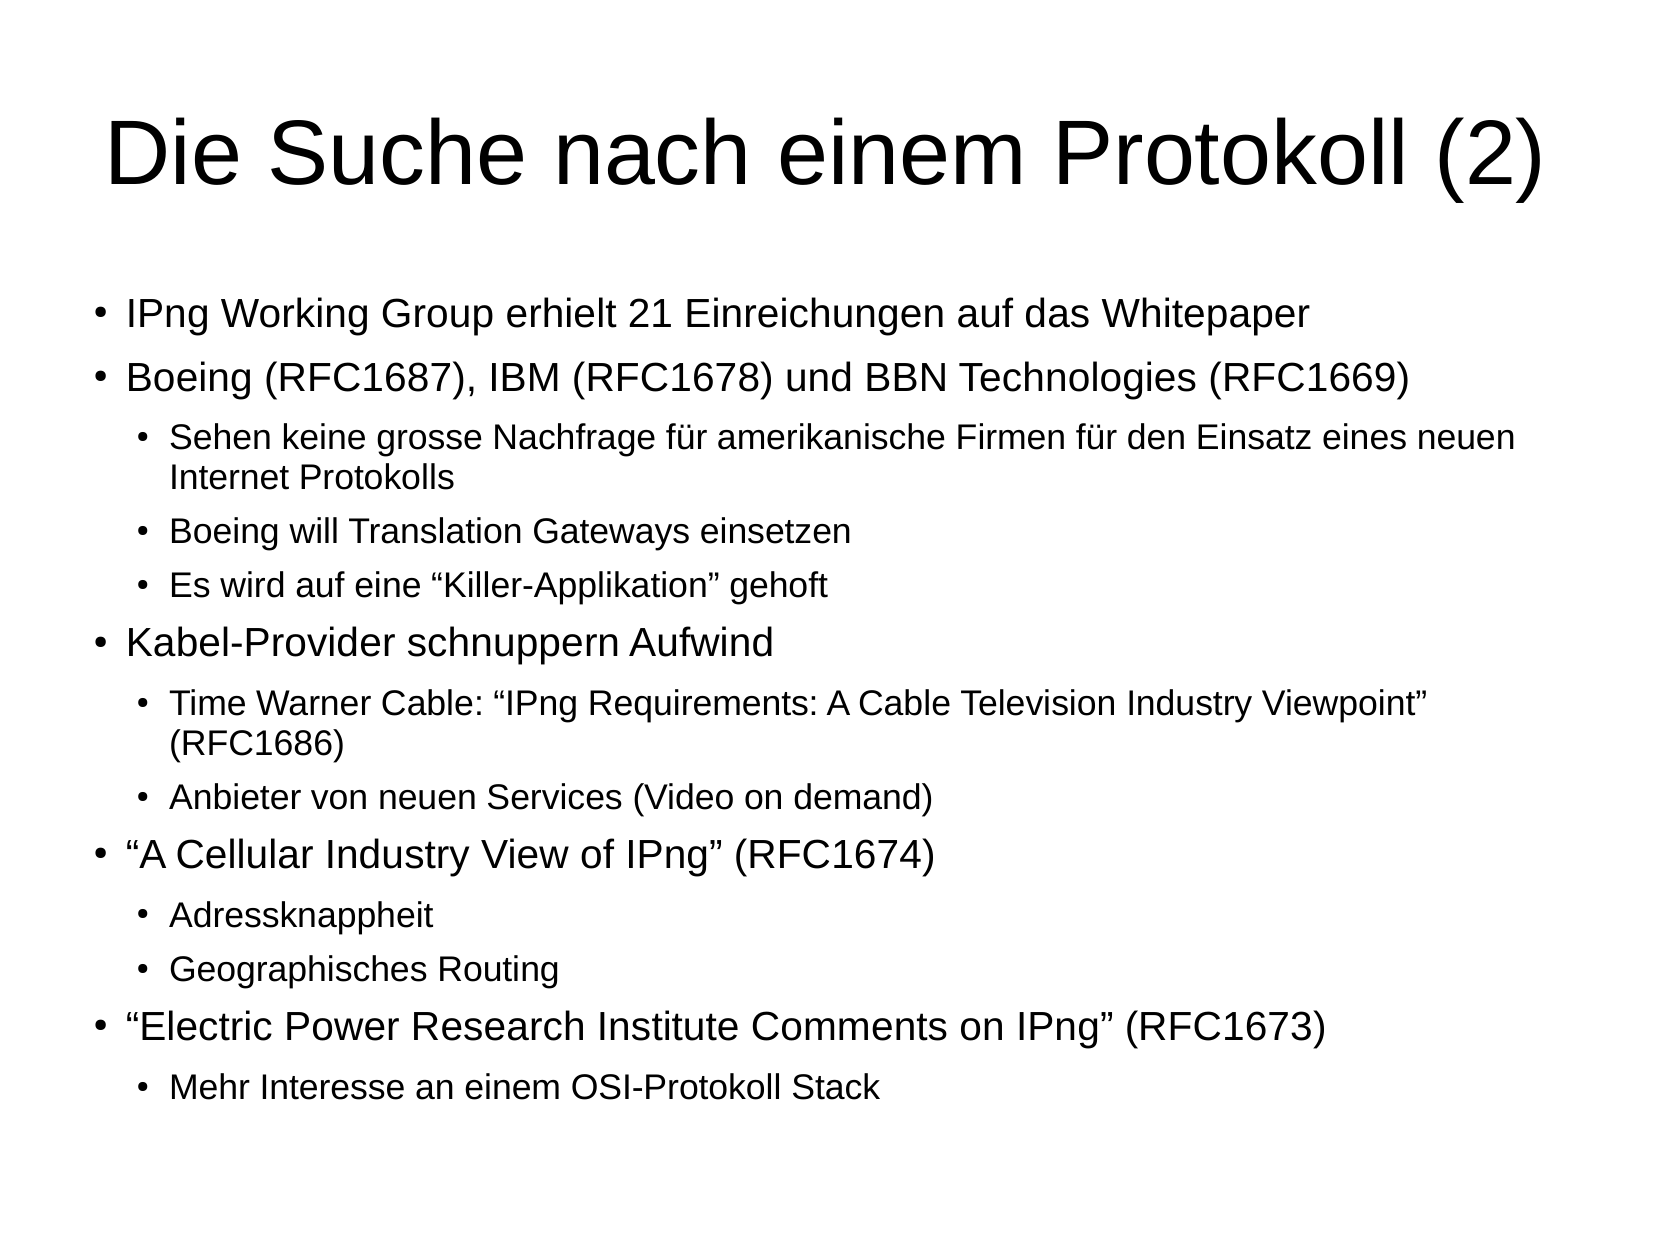

# Die Suche nach einem Protokoll (2)
IPng Working Group erhielt 21 Einreichungen auf das Whitepaper
Boeing (RFC1687), IBM (RFC1678) und BBN Technologies (RFC1669)
Sehen keine grosse Nachfrage für amerikanische Firmen für den Einsatz eines neuen Internet Protokolls
Boeing will Translation Gateways einsetzen
Es wird auf eine “Killer-Applikation” gehoft
Kabel-Provider schnuppern Aufwind
Time Warner Cable: “IPng Requirements: A Cable Television Industry Viewpoint” (RFC1686)
Anbieter von neuen Services (Video on demand)
“A Cellular Industry View of IPng” (RFC1674)
Adressknappheit
Geographisches Routing
“Electric Power Research Institute Comments on IPng” (RFC1673)
Mehr Interesse an einem OSI-Protokoll Stack